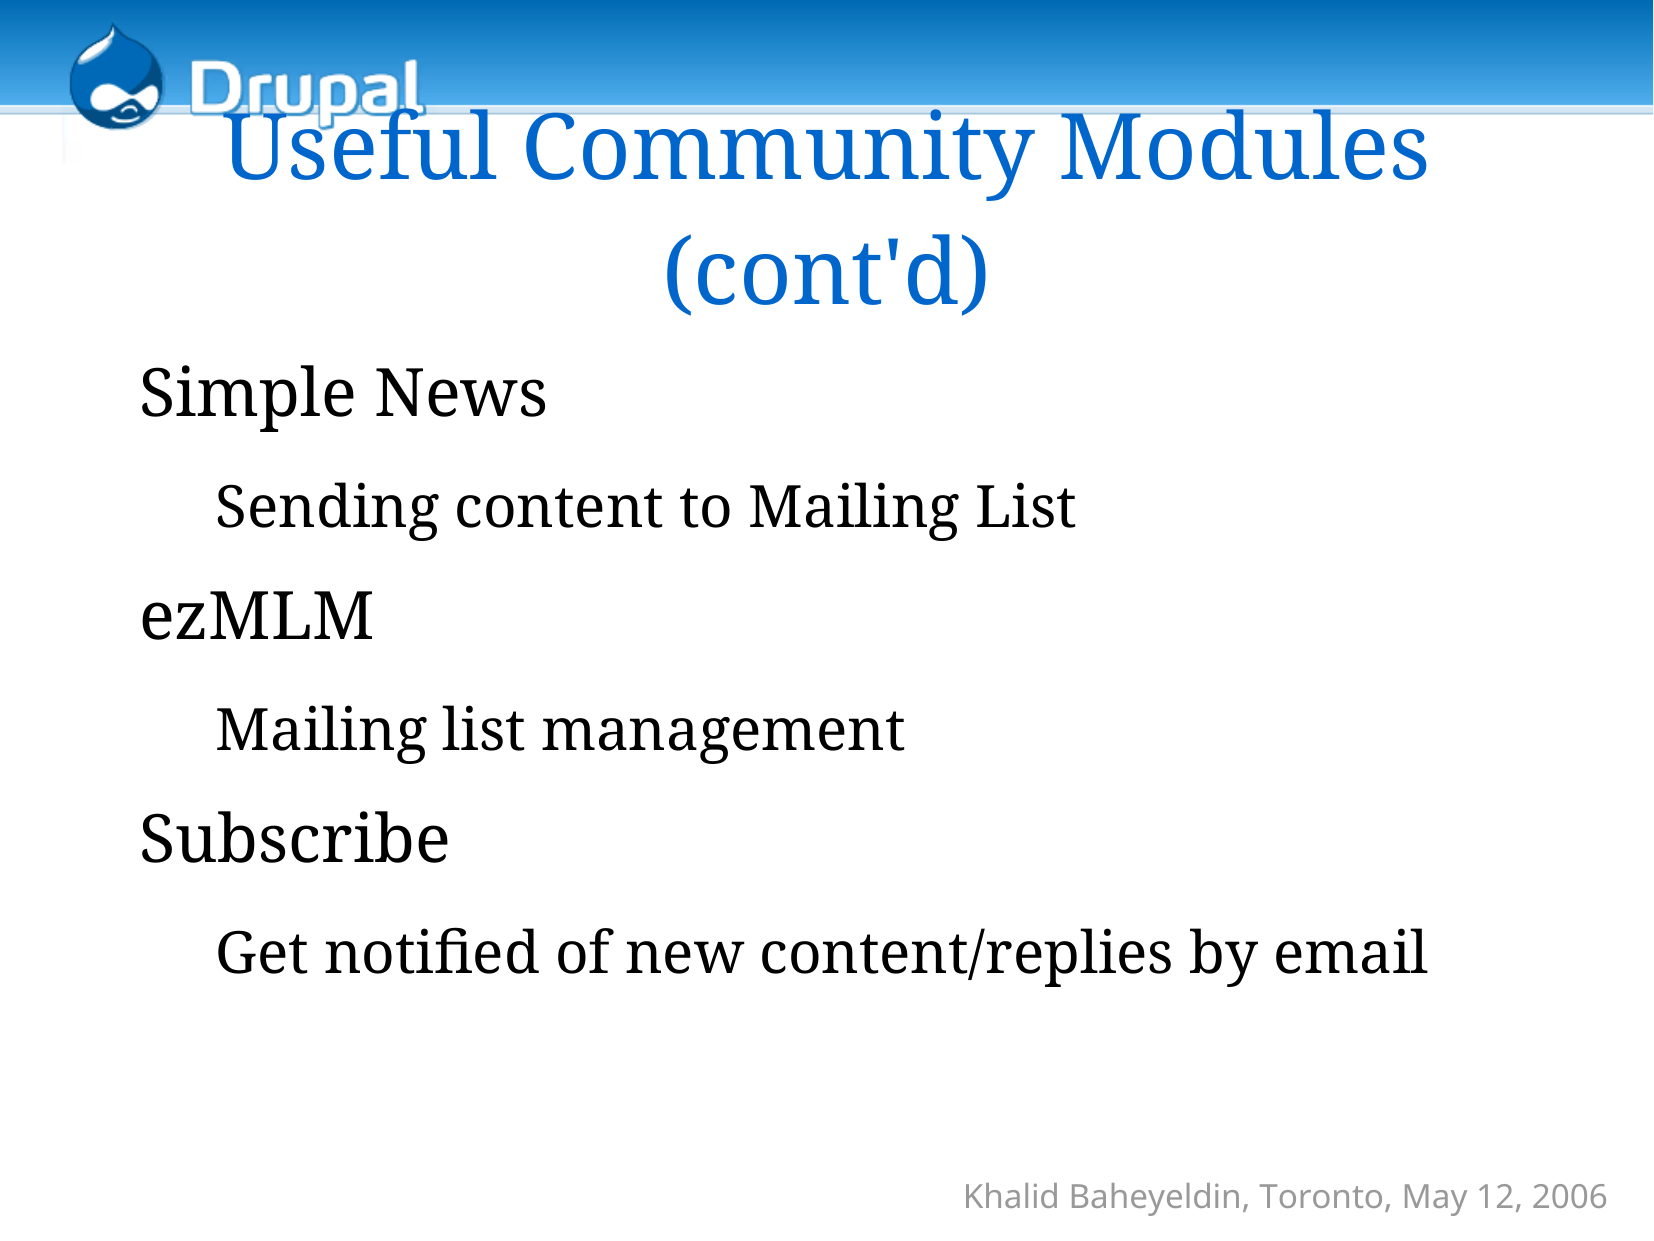

# Useful Community Modules (cont'd)
Simple News
Sending content to Mailing List
ezMLM
Mailing list management
Subscribe
Get notified of new content/replies by email